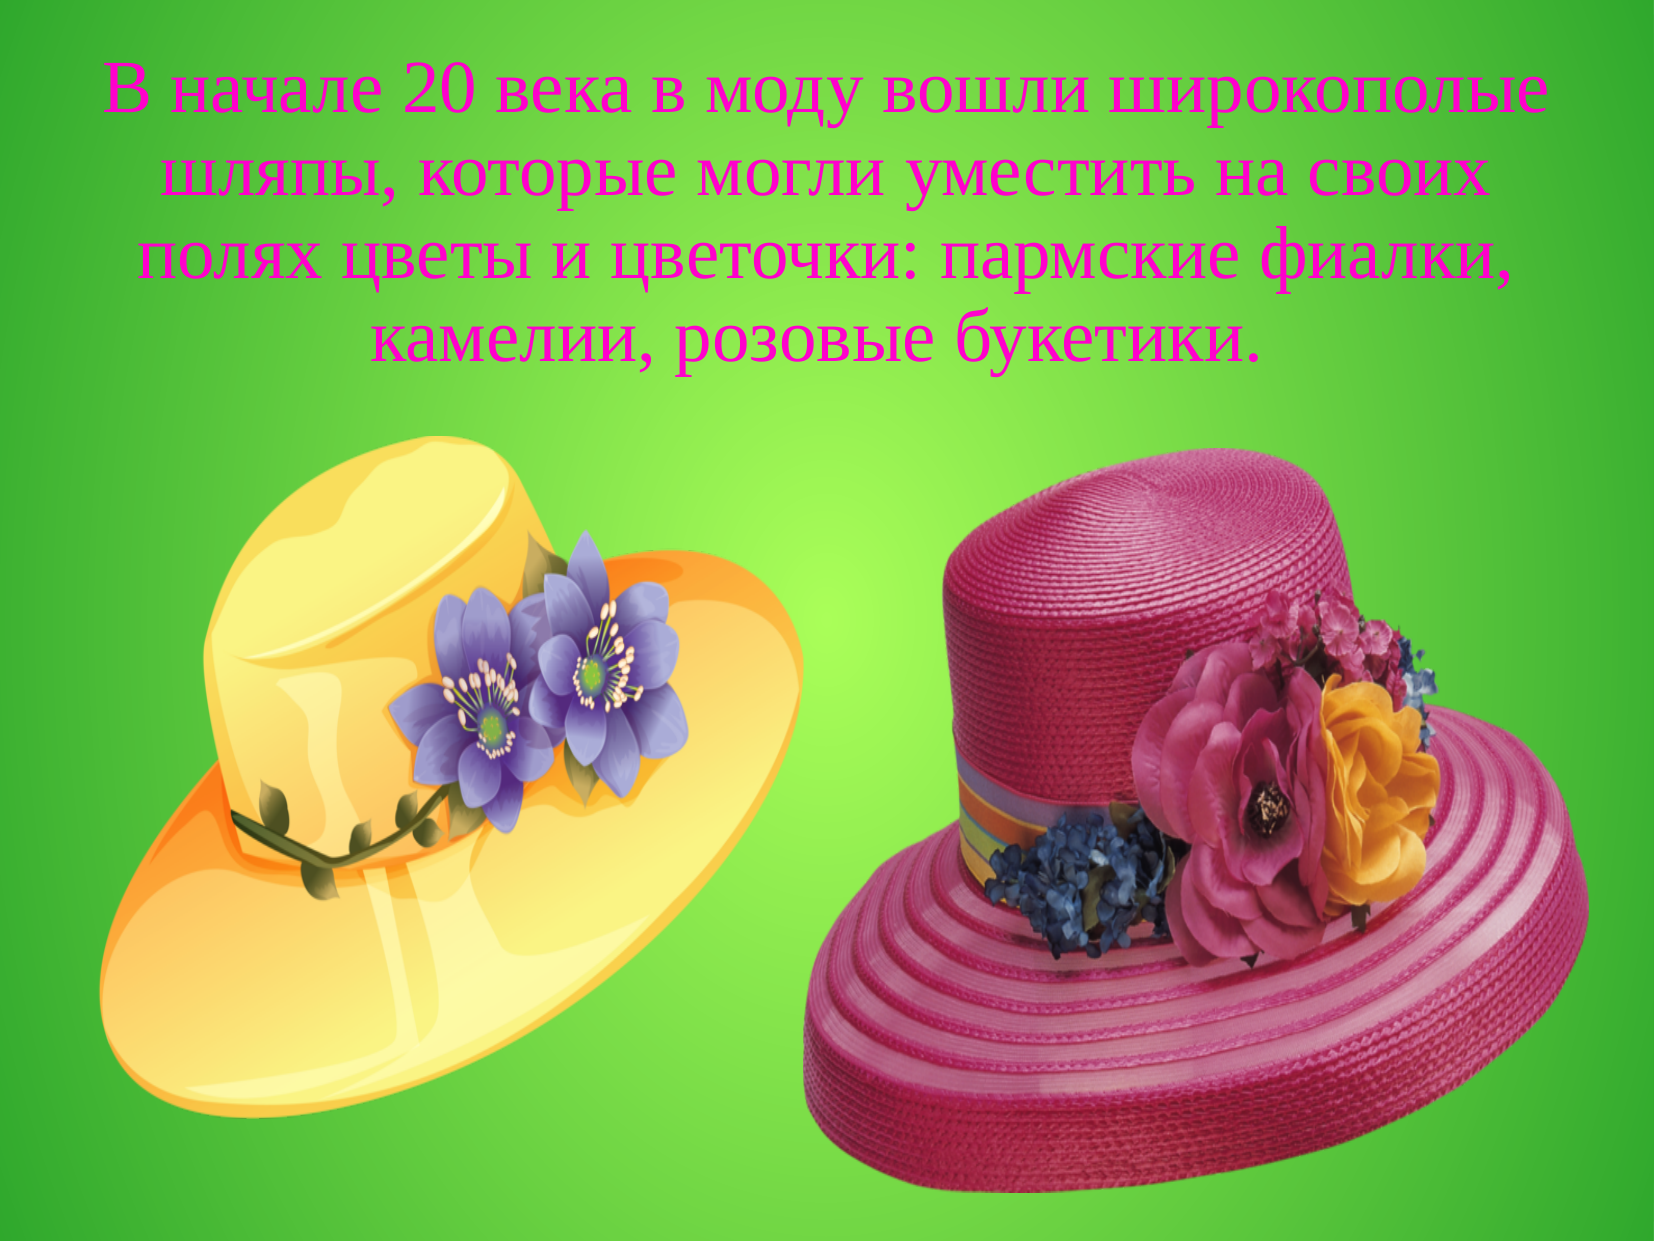

# В начале 20 века в моду вошли широкополые шляпы, которые могли уместить на своих полях цветы и цветочки: пармские фиалки, камелии, розовые букетики.